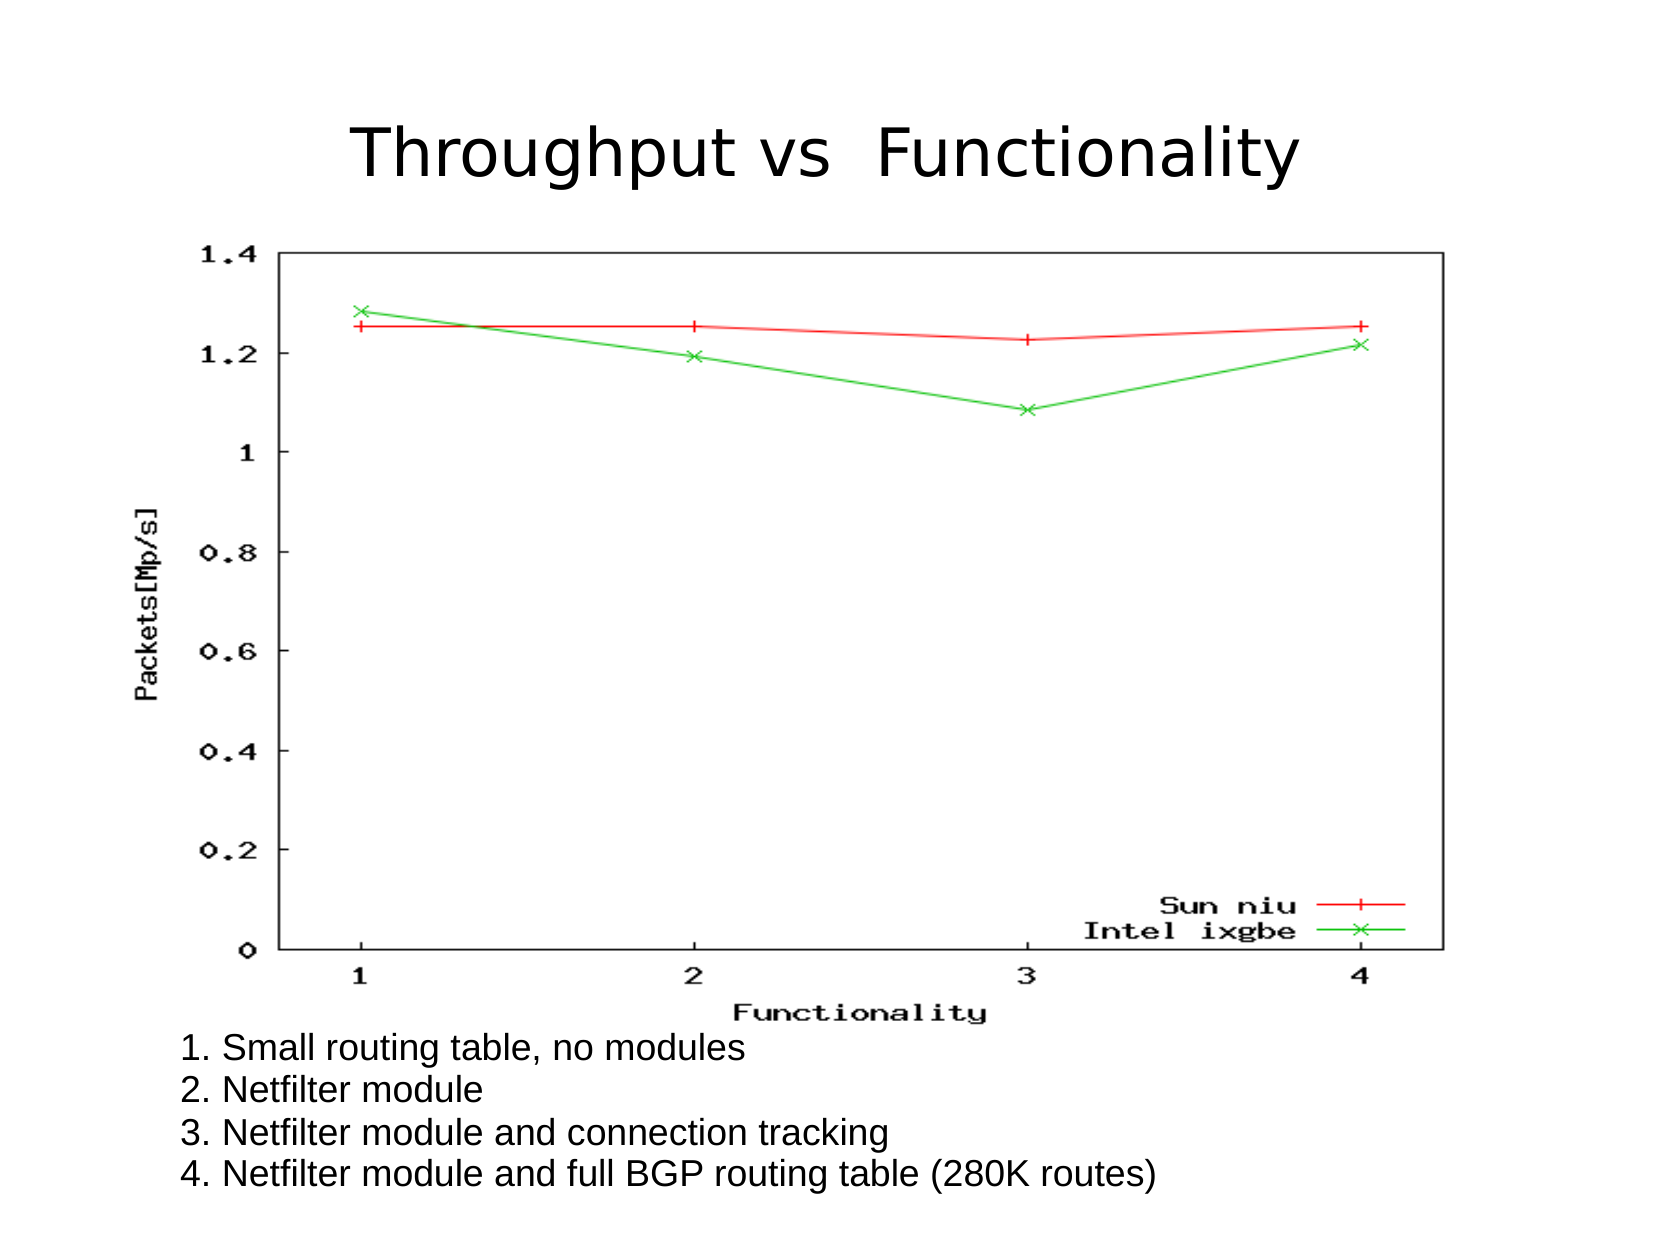

# Throughput vs Functionality
1. Small routing table, no modules
2. Netfilter module
3. Netfilter module and connection tracking
4. Netfilter module and full BGP routing table (280K routes)